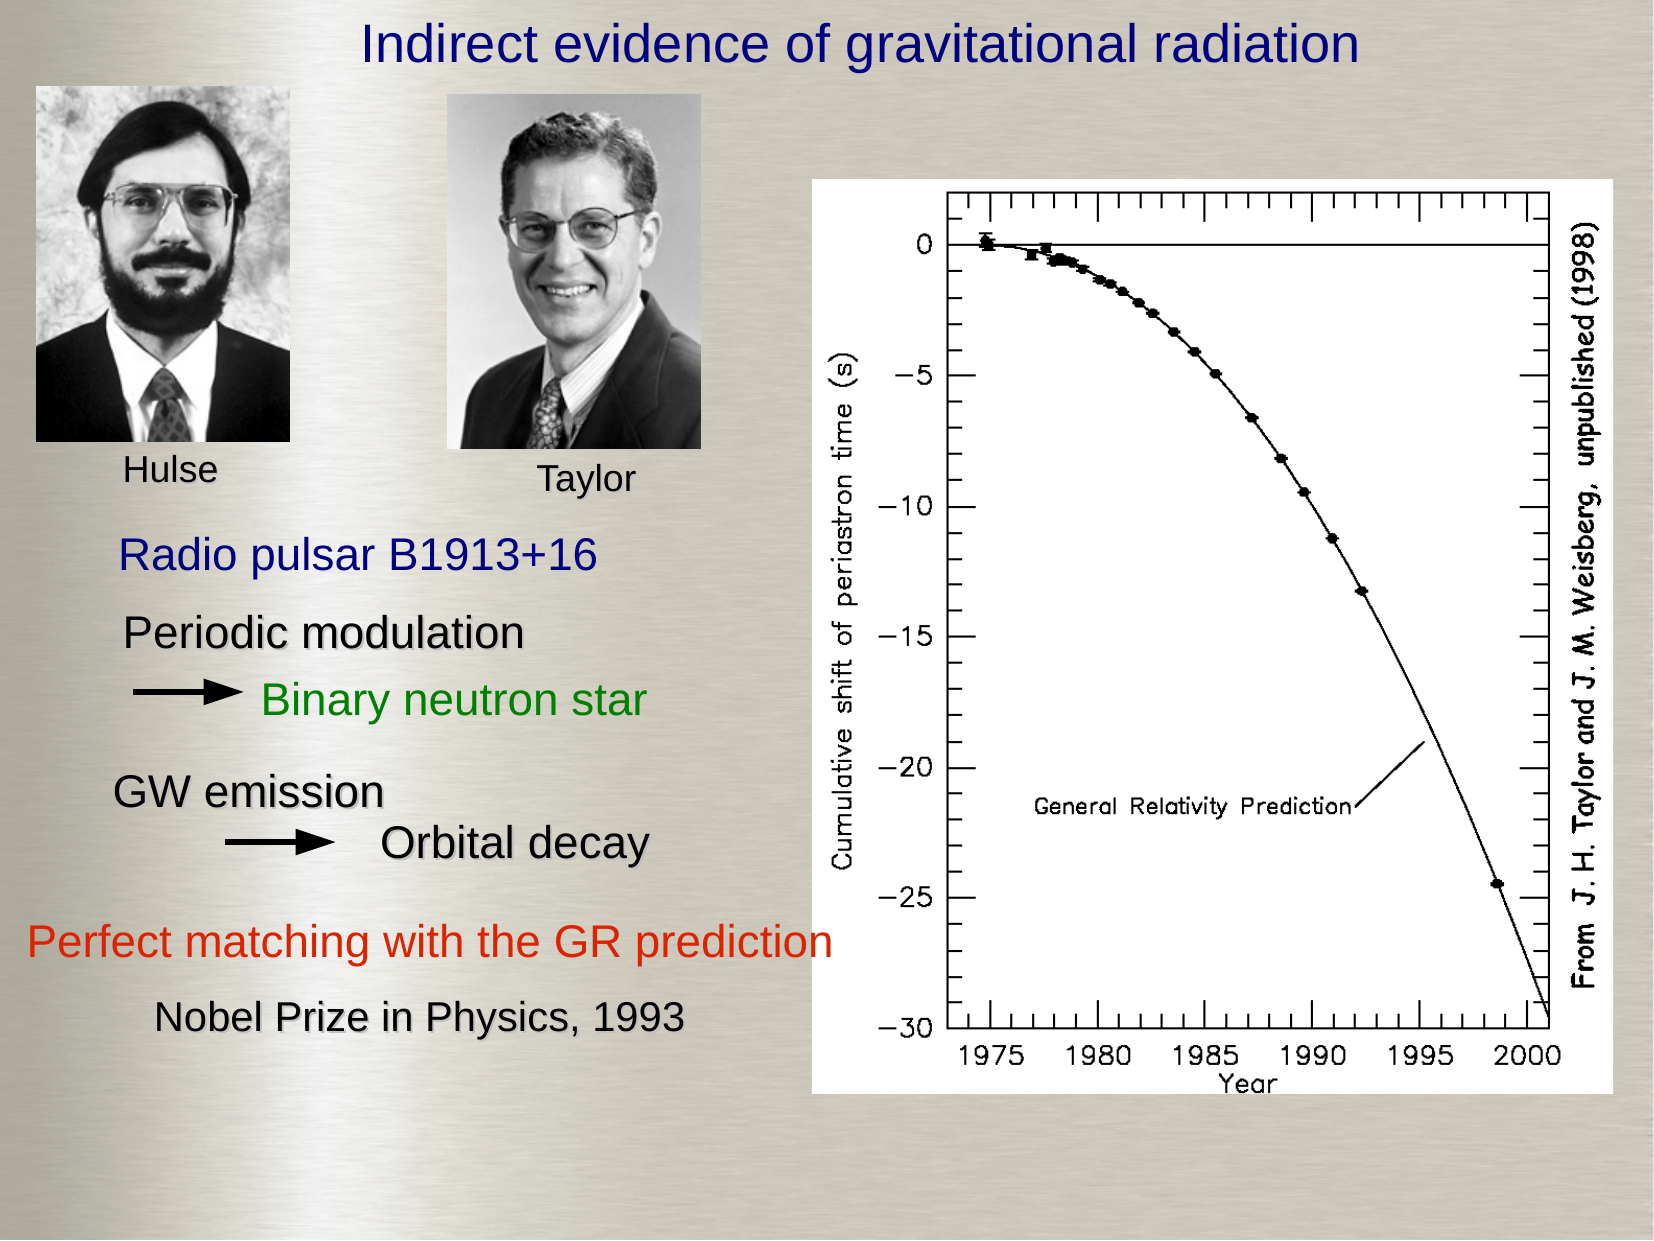

Indirect evidence of gravitational radiation
Hulse
Taylor
Radio pulsar B1913+16
Periodic modulation
Binary neutron star
GW emission
 Orbital decay
Perfect matching with the GR prediction
Nobel Prize in Physics, 1993